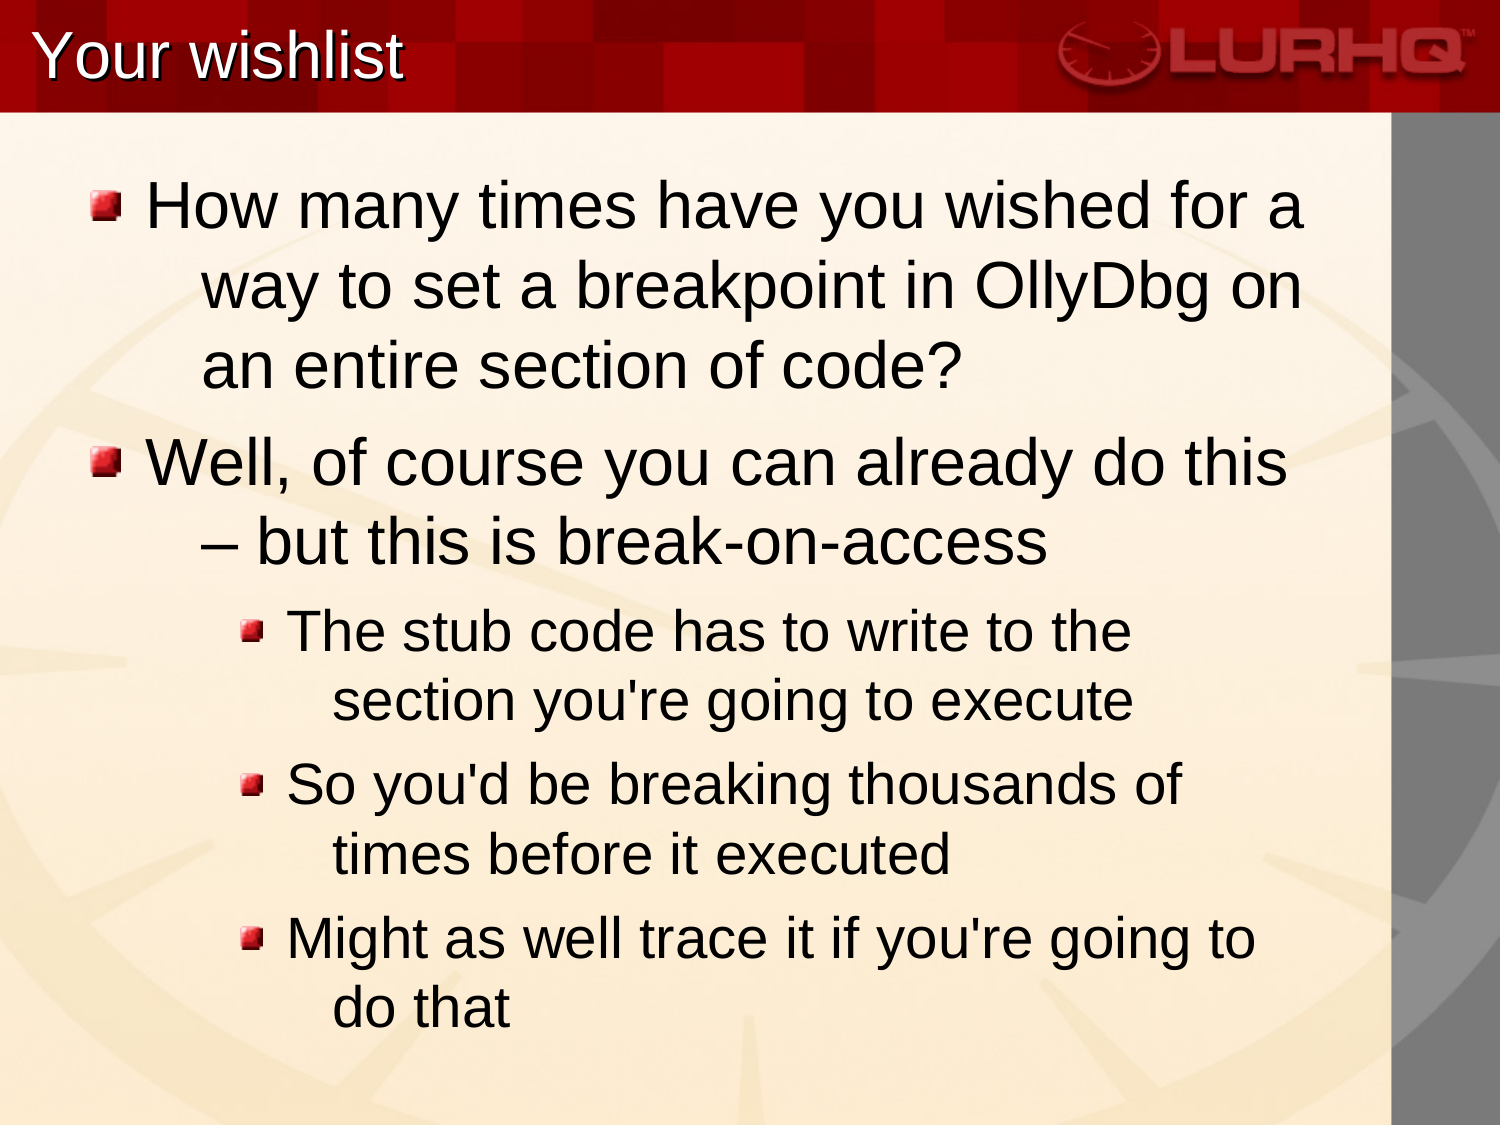

# Your wishlist
How many times have you wished for a way to set a breakpoint in OllyDbg on an entire section of code?
Well, of course you can already do this – but this is break-on-access
The stub code has to write to the section you're going to execute
So you'd be breaking thousands of times before it executed
Might as well trace it if you're going to do that